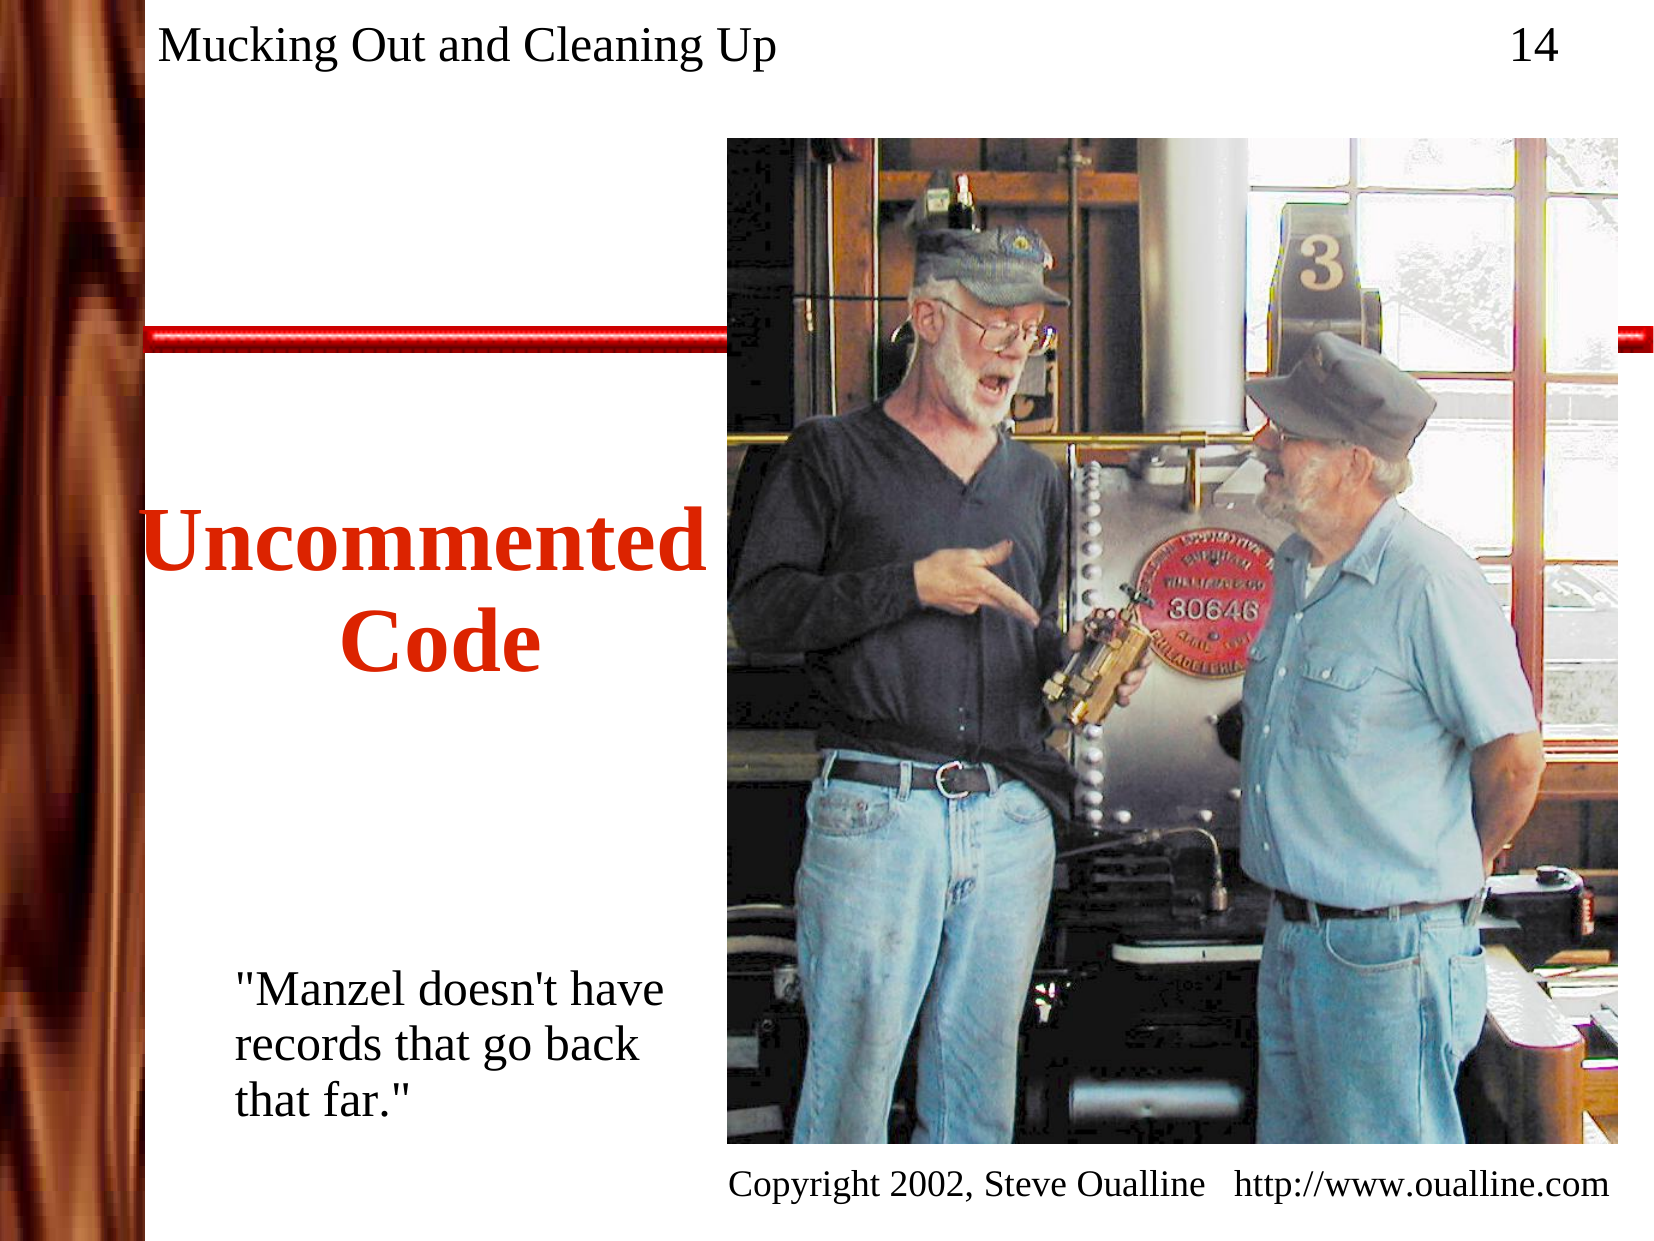

# Uncommented Code
"Manzel doesn't have records that go back that far."